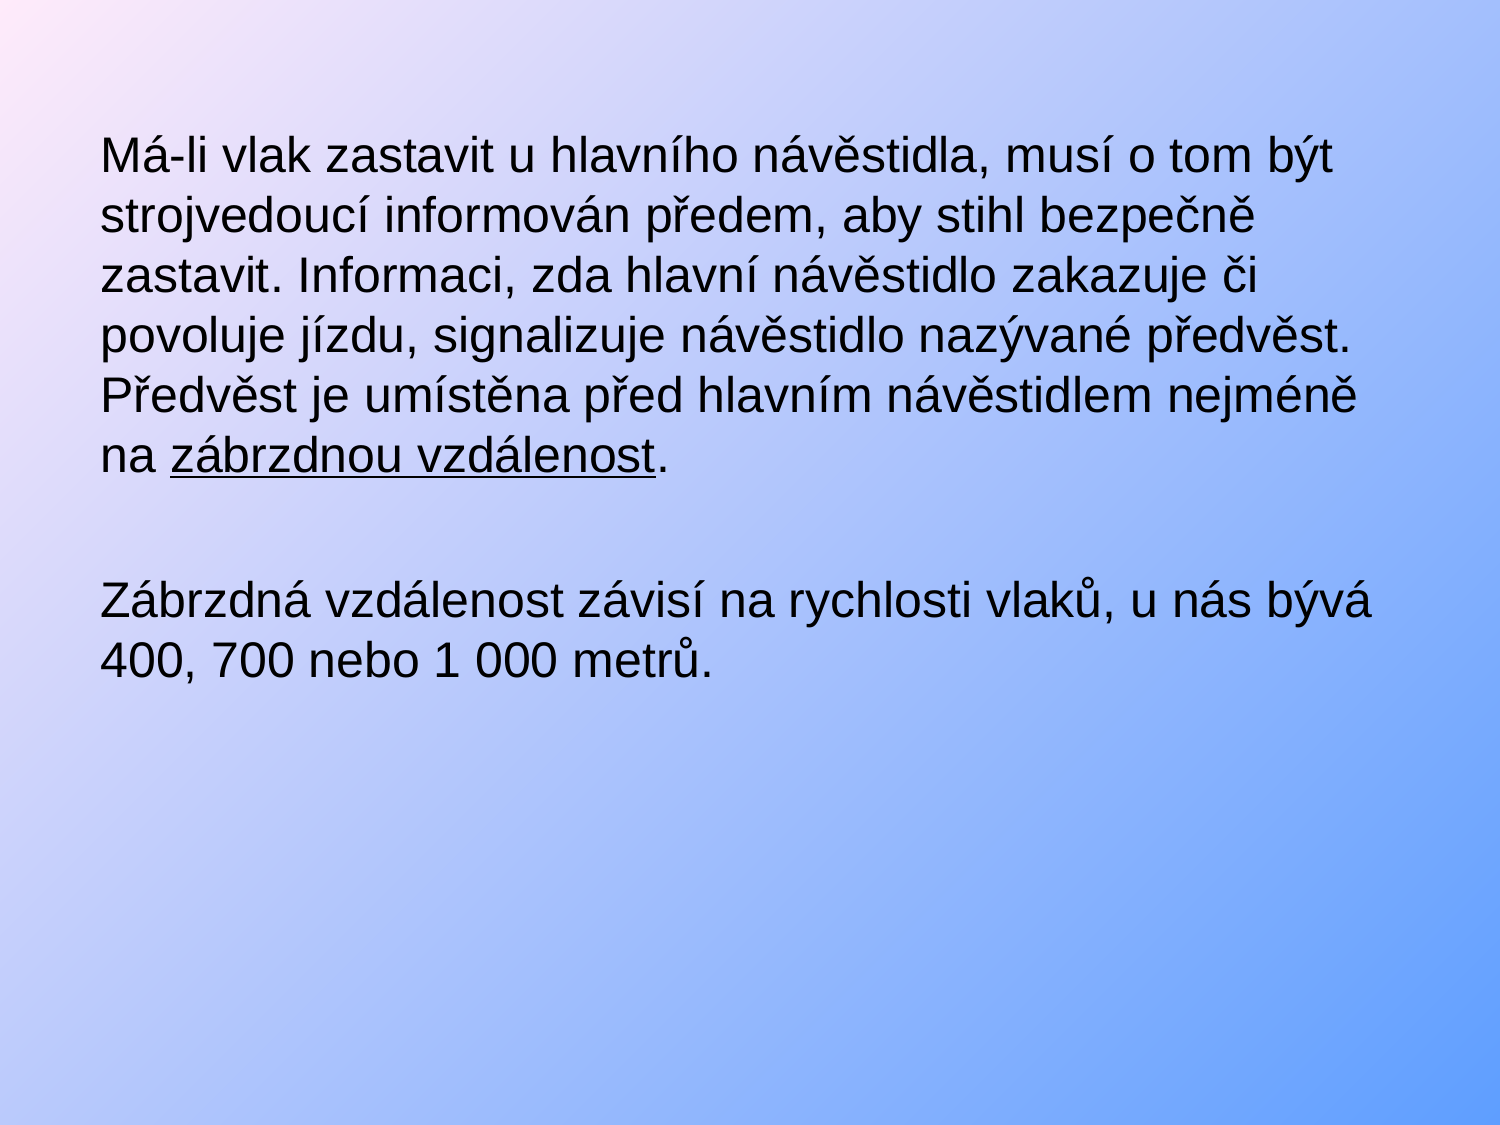

# Má-li vlak zastavit u hlavního návěstidla, musí o tom být strojvedoucí informován předem, aby stihl bezpečně zastavit. Informaci, zda hlavní návěstidlo zakazuje či povoluje jízdu, signalizuje návěstidlo nazývané předvěst. Předvěst je umístěna před hlavním návěstidlem nejméně na zábrzdnou vzdálenost.
 Zábrzdná vzdálenost závisí na rychlosti vlaků, u nás bývá 400, 700 nebo 1 000 metrů.